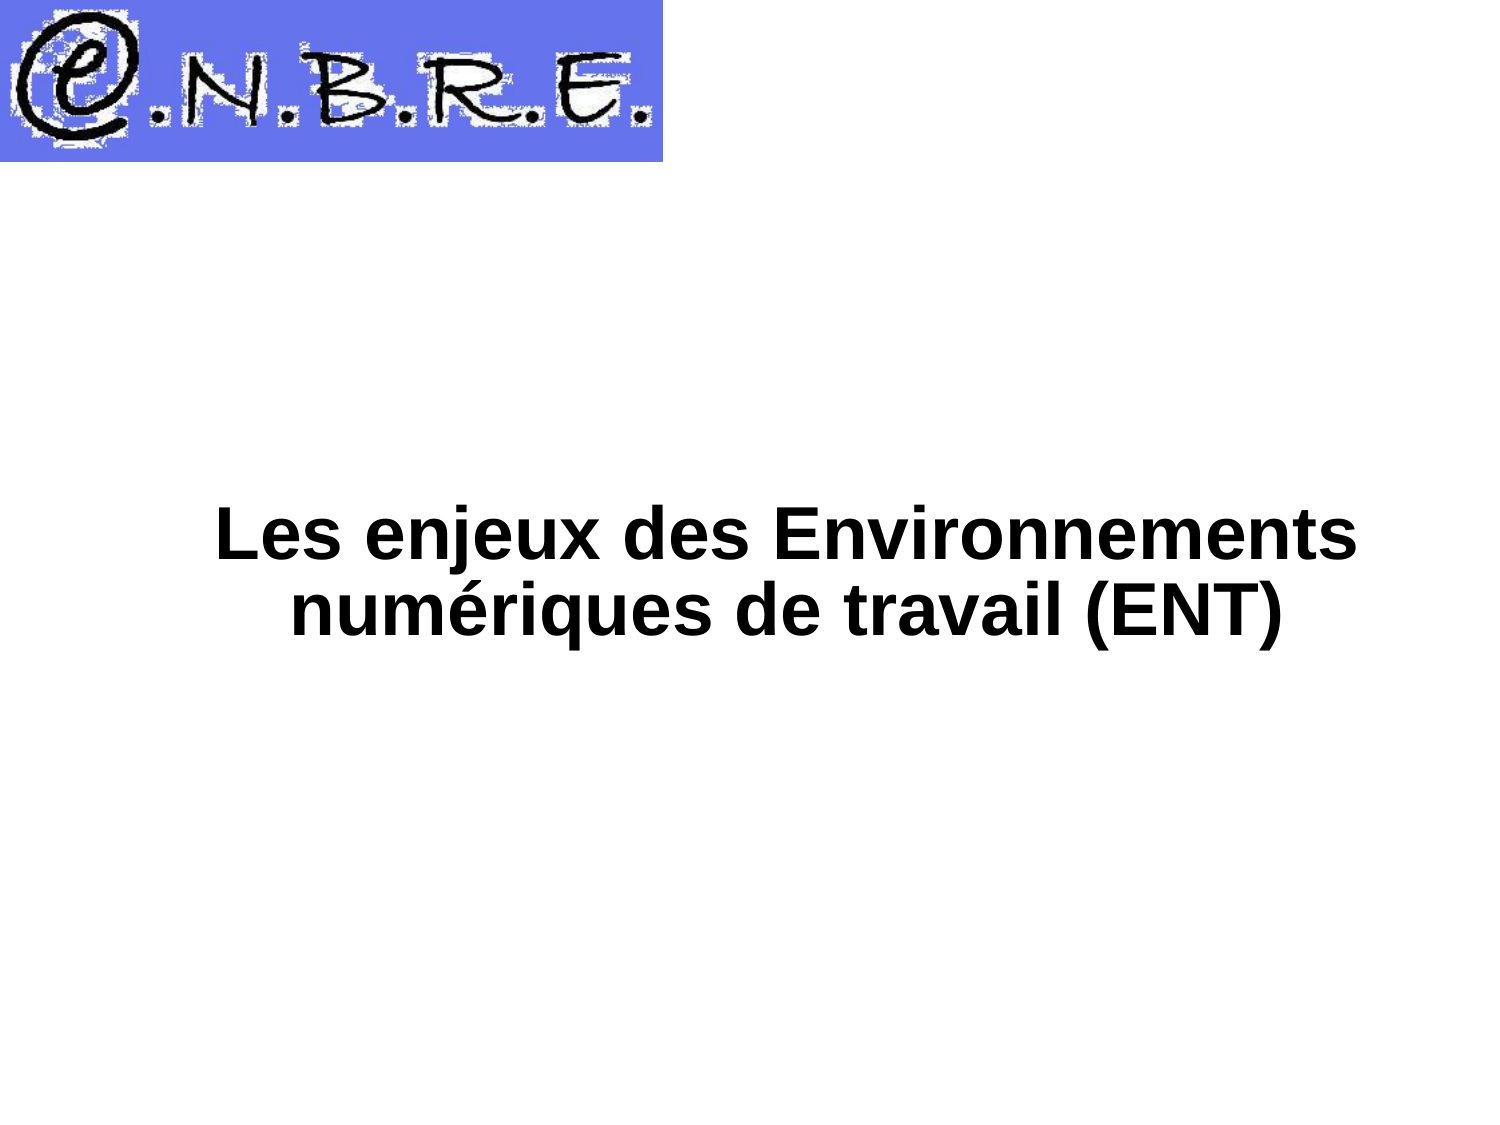

# Les enjeux des Environnements numériques de travail (ENT)